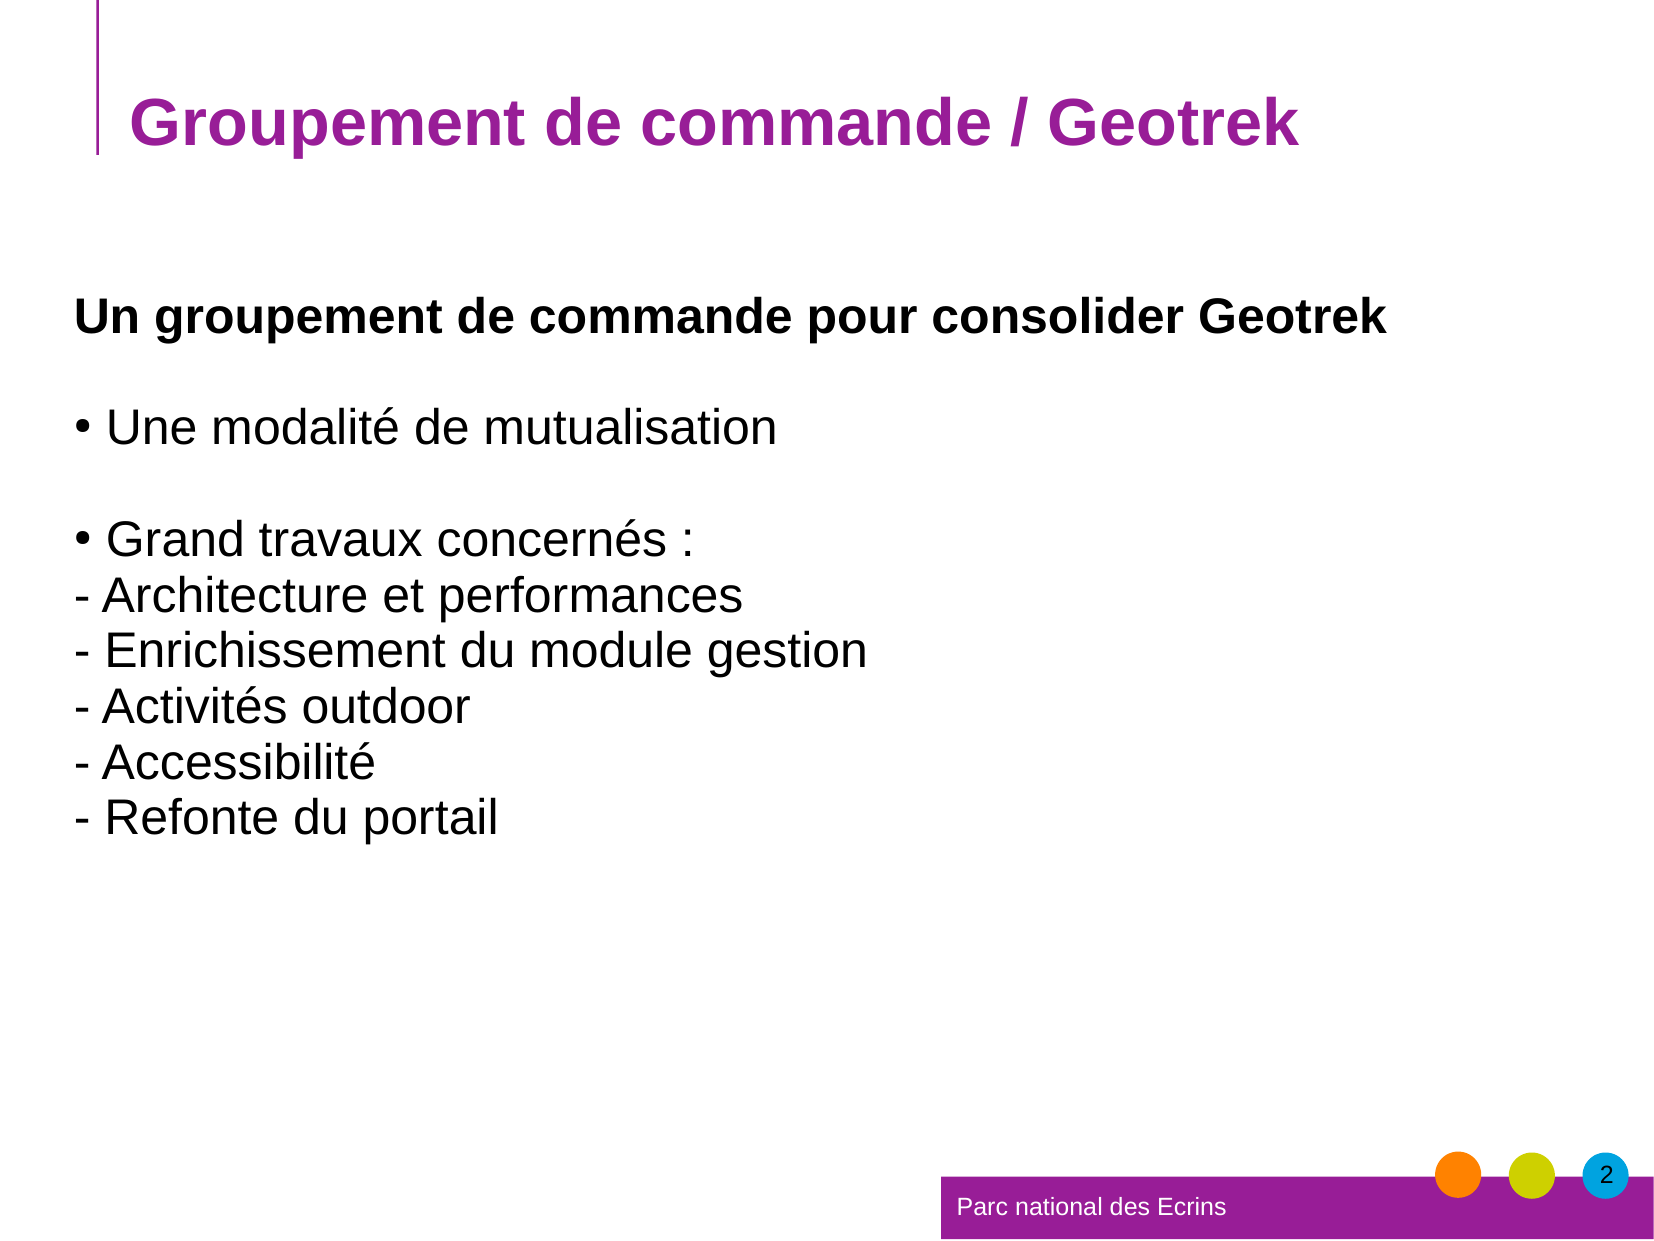

# Groupement de commande / Geotrek
Un groupement de commande pour consolider Geotrek
 Une modalité de mutualisation
 Grand travaux concernés :
- Architecture et performances
- Enrichissement du module gestion
- Activités outdoor
- Accessibilité
- Refonte du portail